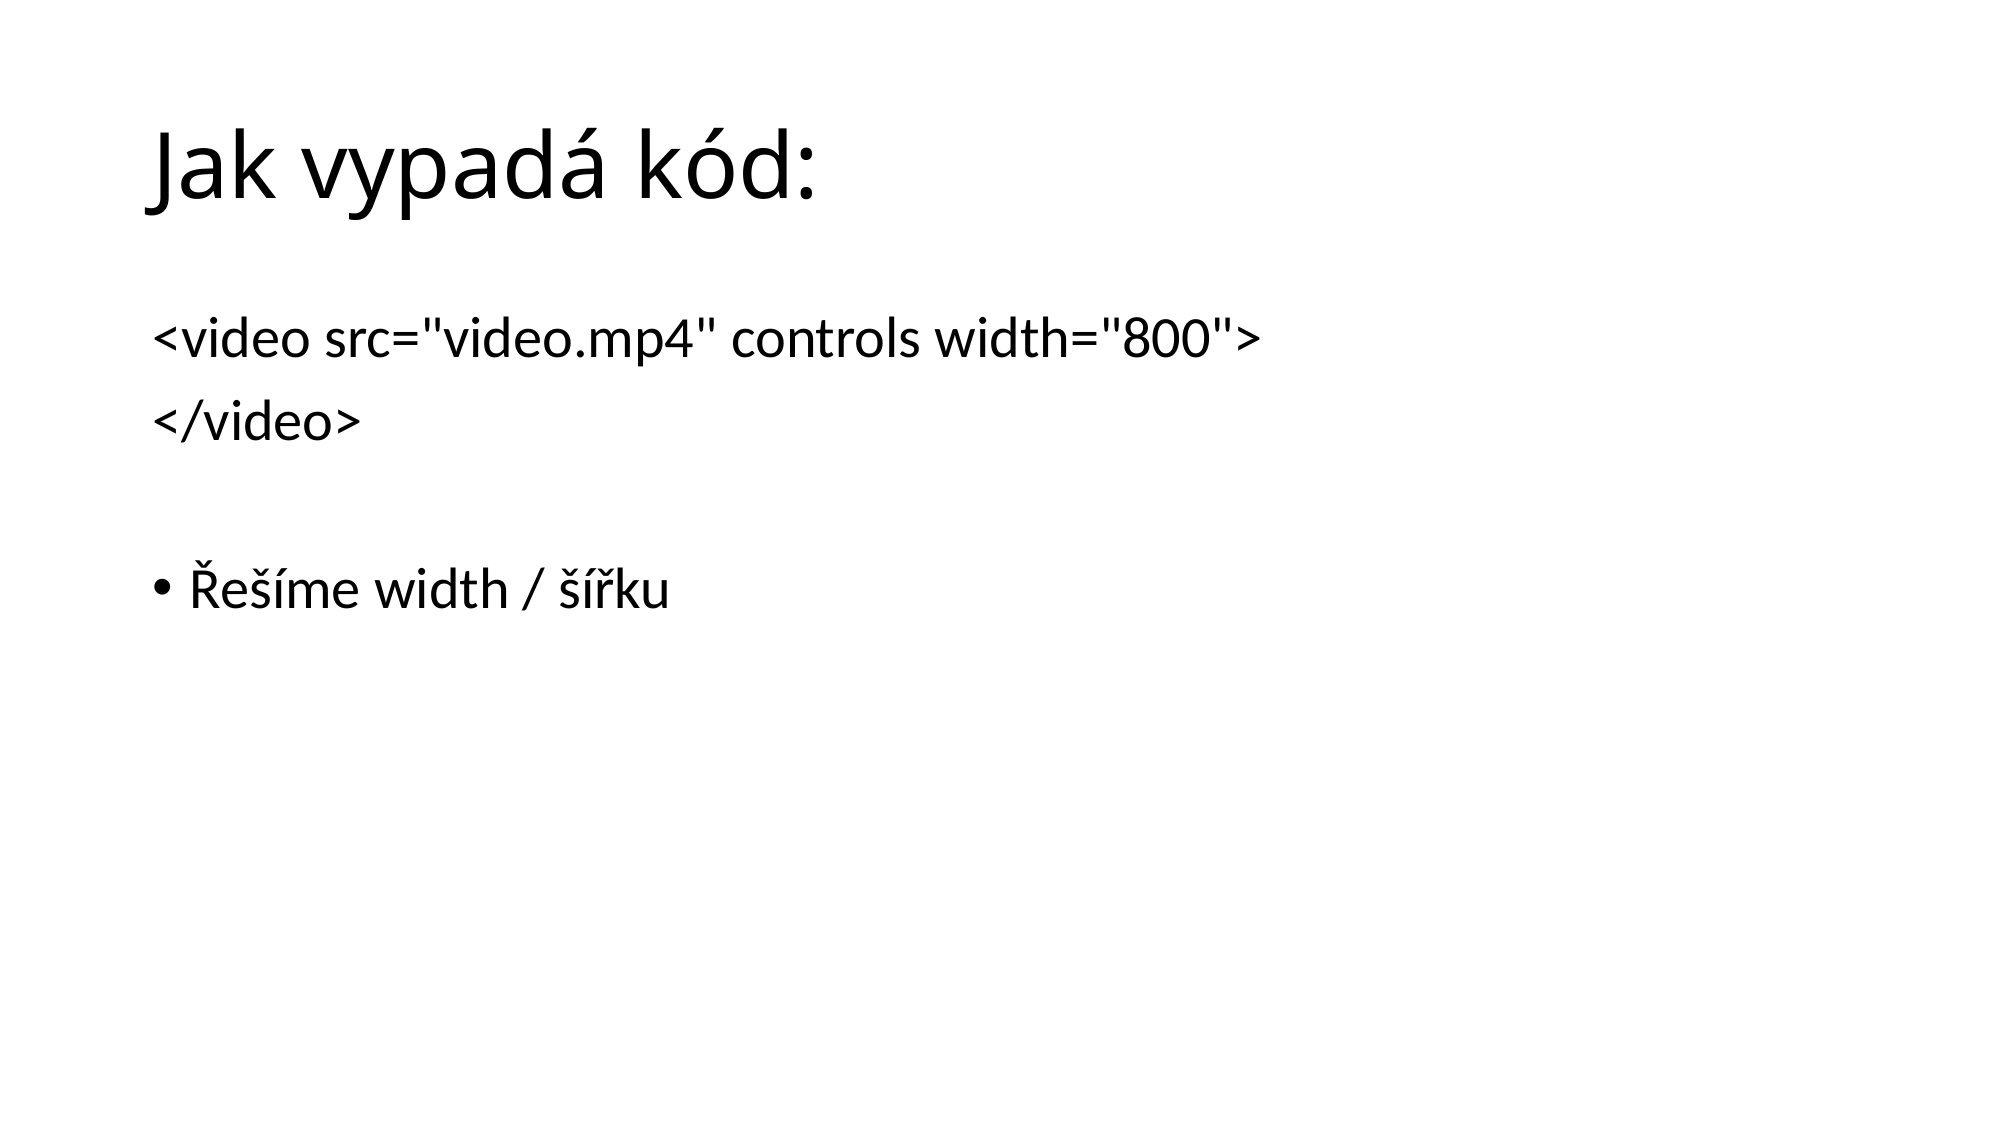

# Jak vypadá kód:
<video src="video.mp4" controls width="800">
</video>
Řešíme width / šířku